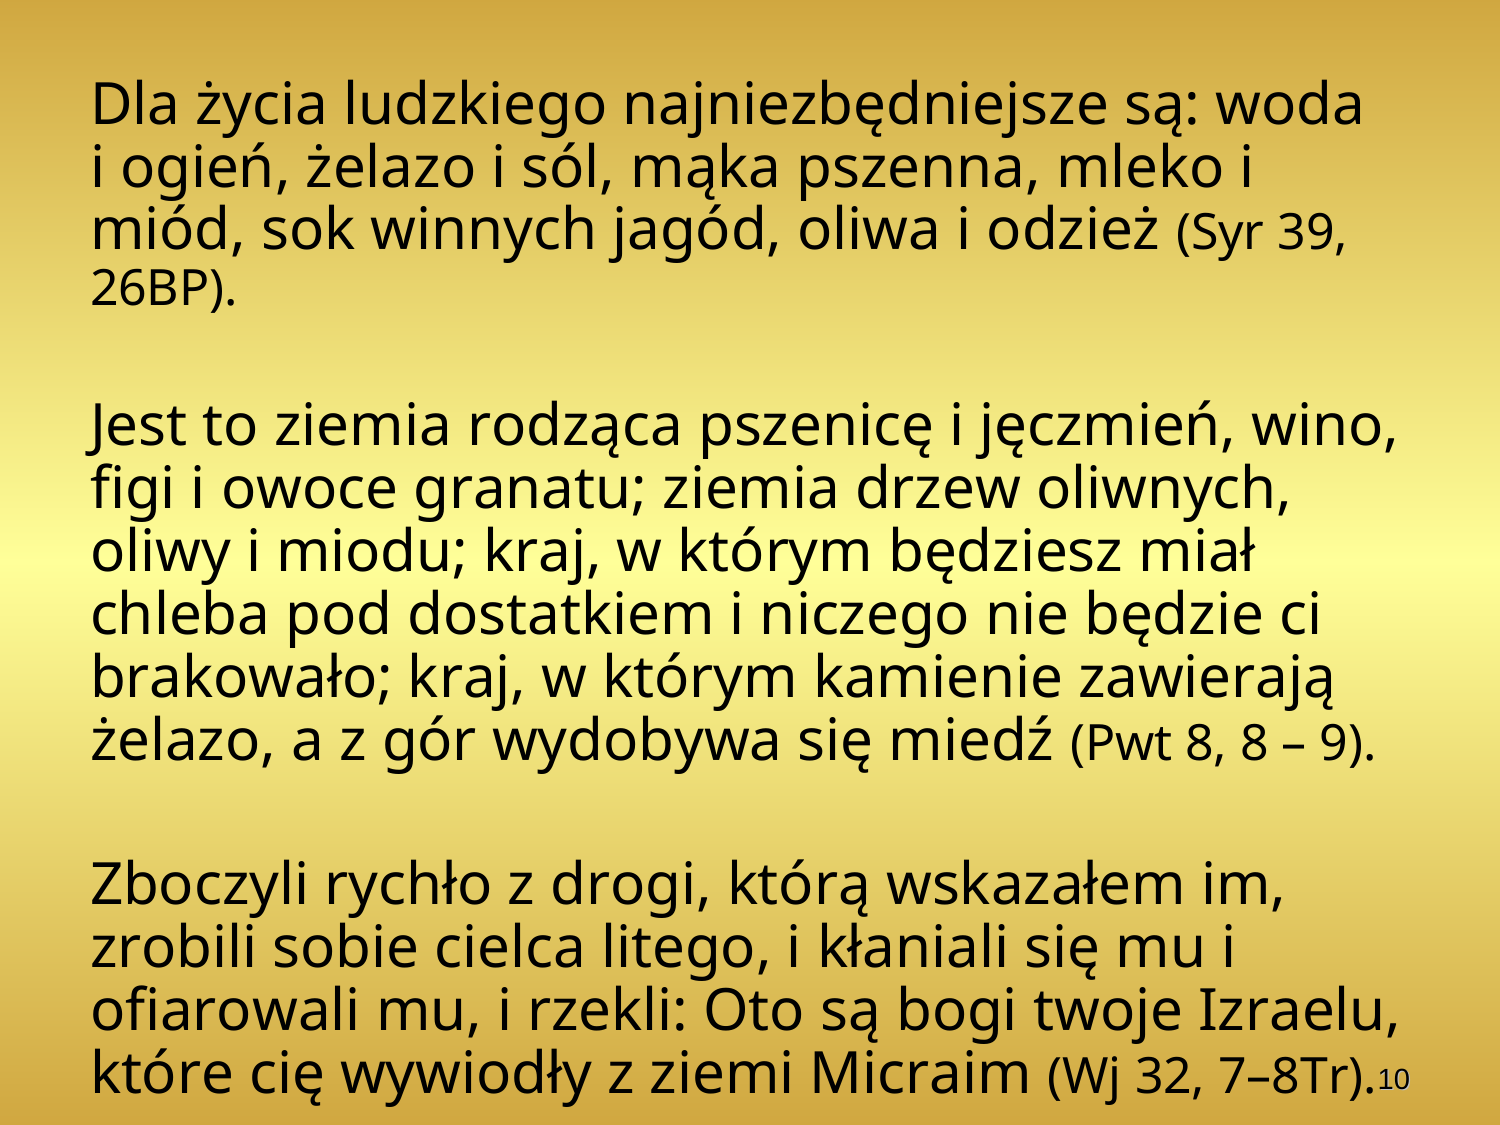

# Dla życia ludzkiego najniezbędniejsze są: woda i ogień, żelazo i sól, mąka pszenna, mleko i miód, sok winnych jagód, oliwa i odzież (Syr 39, 26BP).
Jest to ziemia rodząca pszenicę i jęczmień, wino, figi i owoce granatu; ziemia drzew oliwnych, oliwy i miodu; kraj, w którym będziesz miał chleba pod dostatkiem i niczego nie będzie ci brakowało; kraj, w którym kamienie zawierają żelazo, a z gór wydobywa się miedź (Pwt 8, 8 – 9).
Zboczyli rychło z drogi, którą wskazałem im, zrobili sobie cielca litego, i kłaniali się mu i ofiarowali mu, i rzekli: Oto są bogi twoje Izraelu, które cię wywiodły z ziemi Micraim (Wj 32, 7–8Tr).